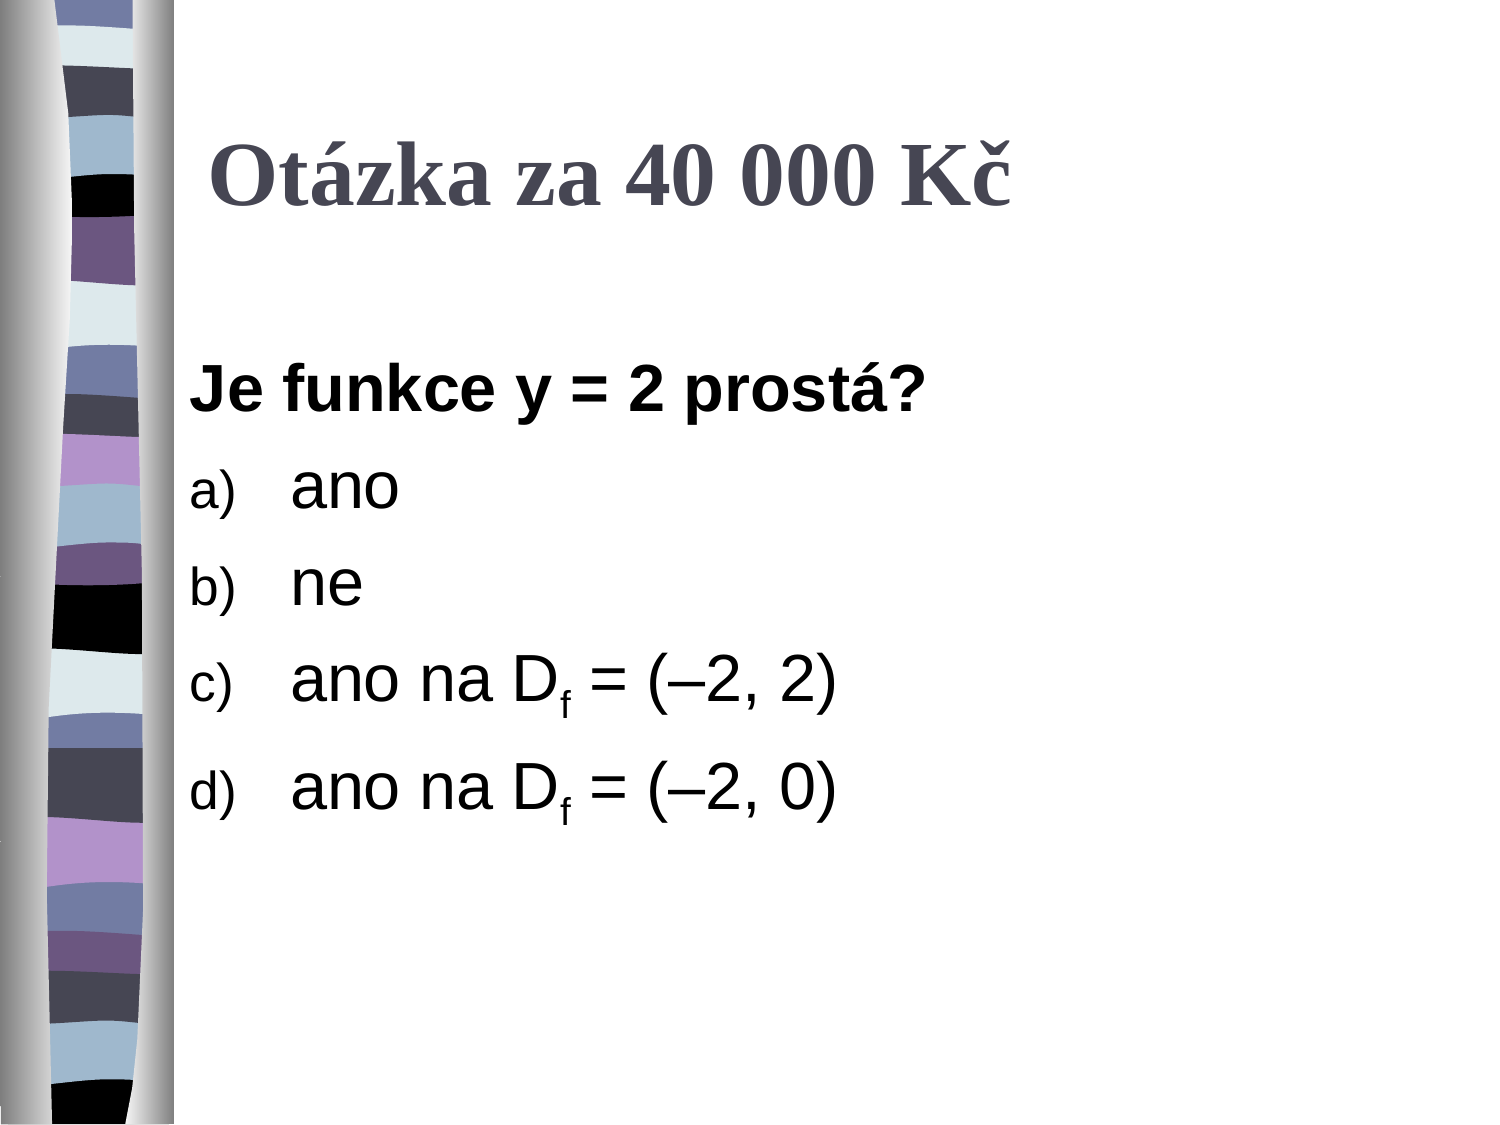

# Otázka za 40 000 Kč
Je funkce y = 2 prostá?
ano
ne
ano na Df = (–2, 2)
ano na Df = (–2, 0)